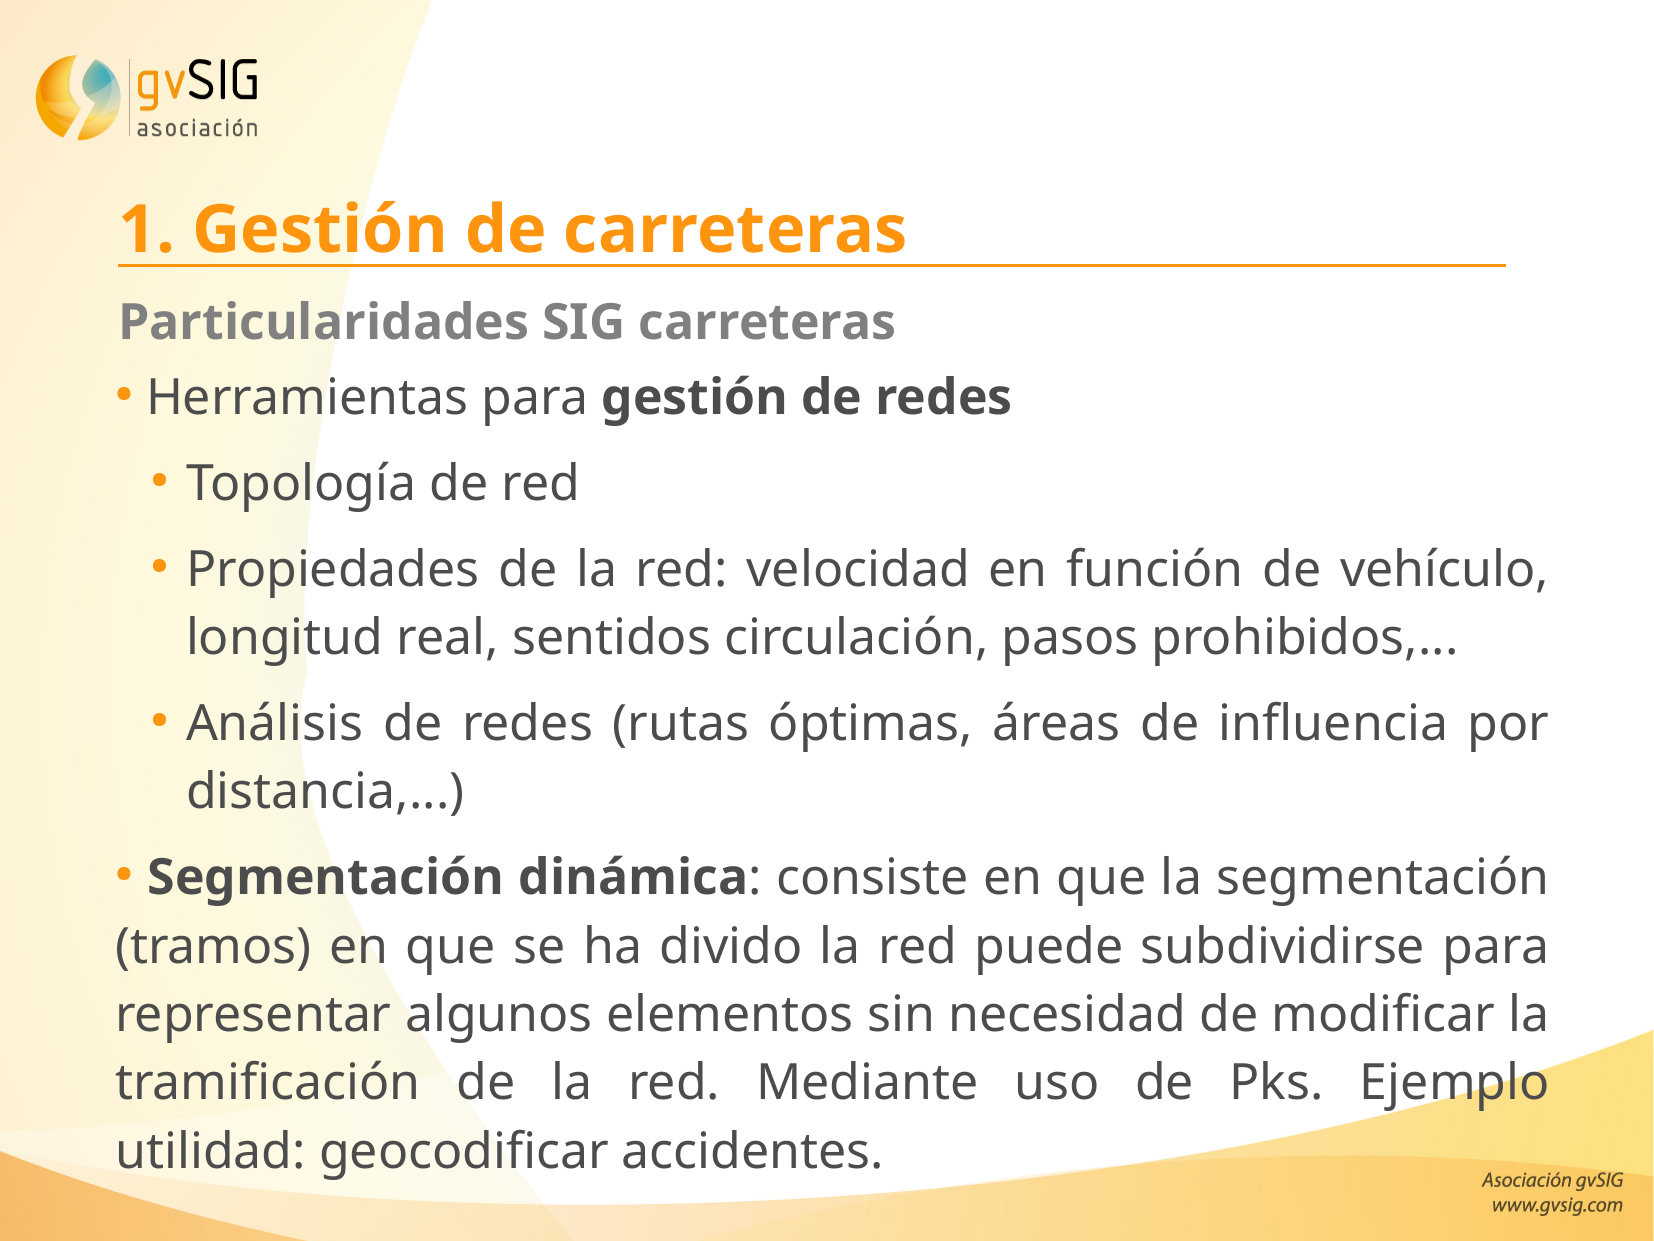

# 1. Gestión de carreteras
Particularidades SIG carreteras
 Herramientas para gestión de redes
Topología de red
Propiedades de la red: velocidad en función de vehículo, longitud real, sentidos circulación, pasos prohibidos,...
Análisis de redes (rutas óptimas, áreas de influencia por distancia,...)
 Segmentación dinámica: consiste en que la segmentación (tramos) en que se ha divido la red puede subdividirse para representar algunos elementos sin necesidad de modificar la tramificación de la red. Mediante uso de Pks. Ejemplo utilidad: geocodificar accidentes.